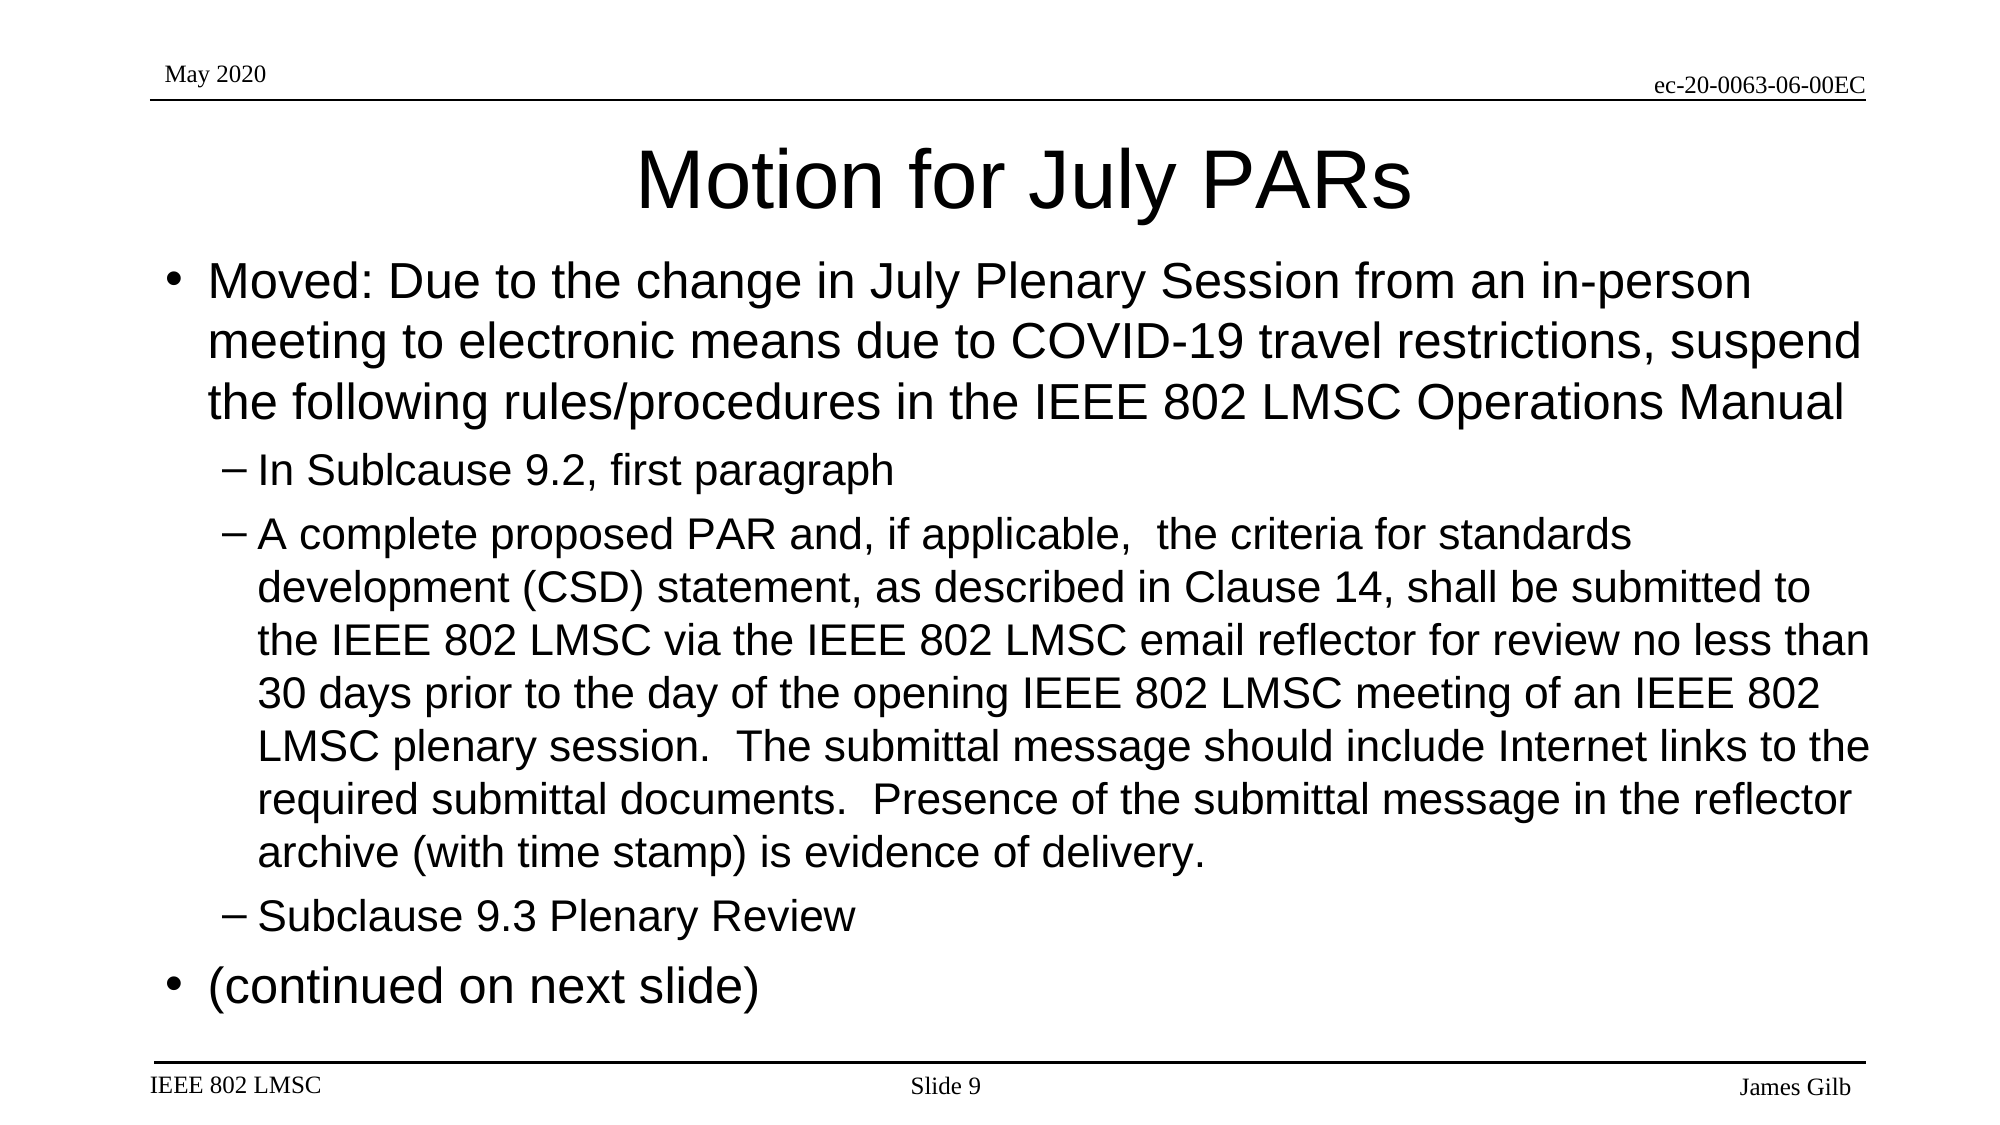

# Motion for July PARs
Moved: Due to the change in July Plenary Session from an in-person meeting to electronic means due to COVID-19 travel restrictions, suspend the following rules/procedures in the IEEE 802 LMSC Operations Manual
In Sublcause 9.2, first paragraph
A complete proposed PAR and, if applicable, the criteria for standards development (CSD) statement, as described in Clause 14, shall be submitted to the IEEE 802 LMSC via the IEEE 802 LMSC email reflector for review no less than 30 days prior to the day of the opening IEEE 802 LMSC meeting of an IEEE 802 LMSC plenary session. The submittal message should include Internet links to the required submittal documents. Presence of the submittal message in the reflector archive (with time stamp) is evidence of delivery.
Subclause 9.3 Plenary Review
(continued on next slide)
9